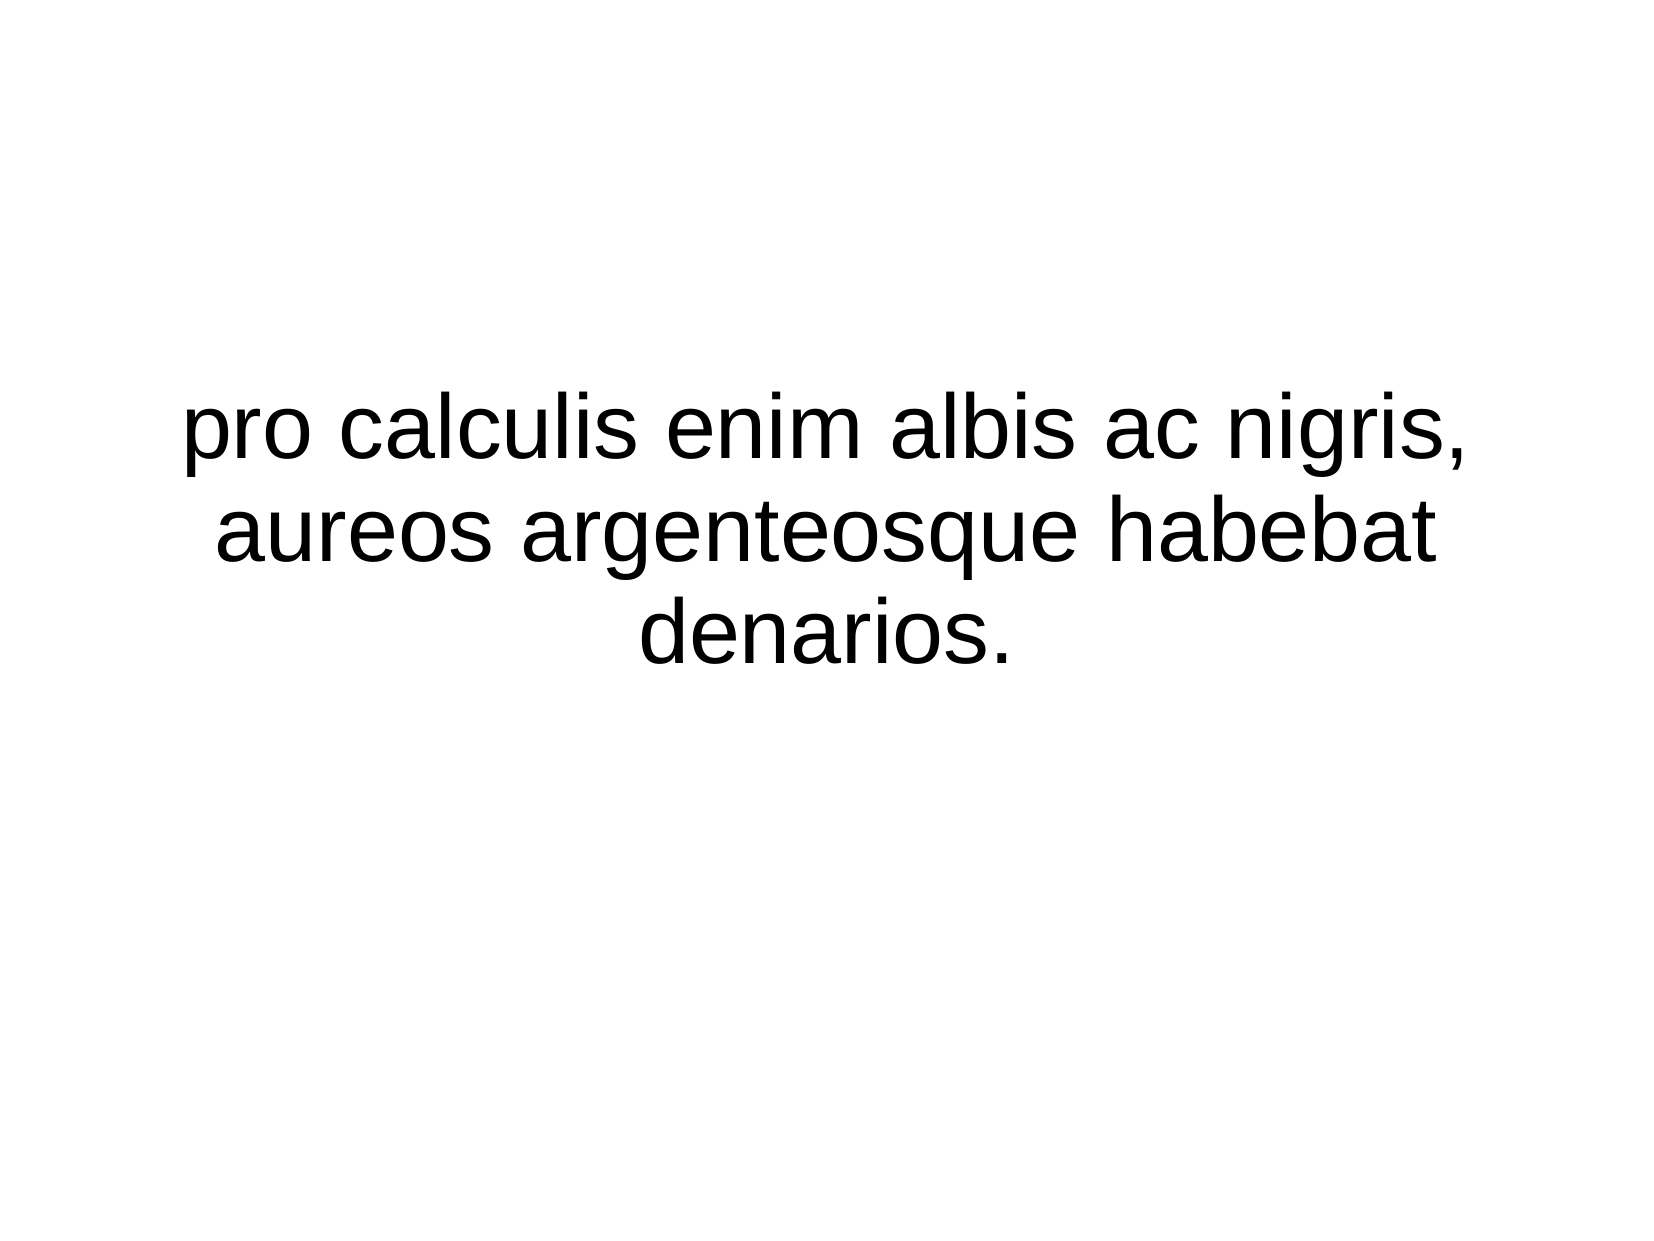

# pro calculis enim albis ac nigris, aureos argenteosque habebat denarios.